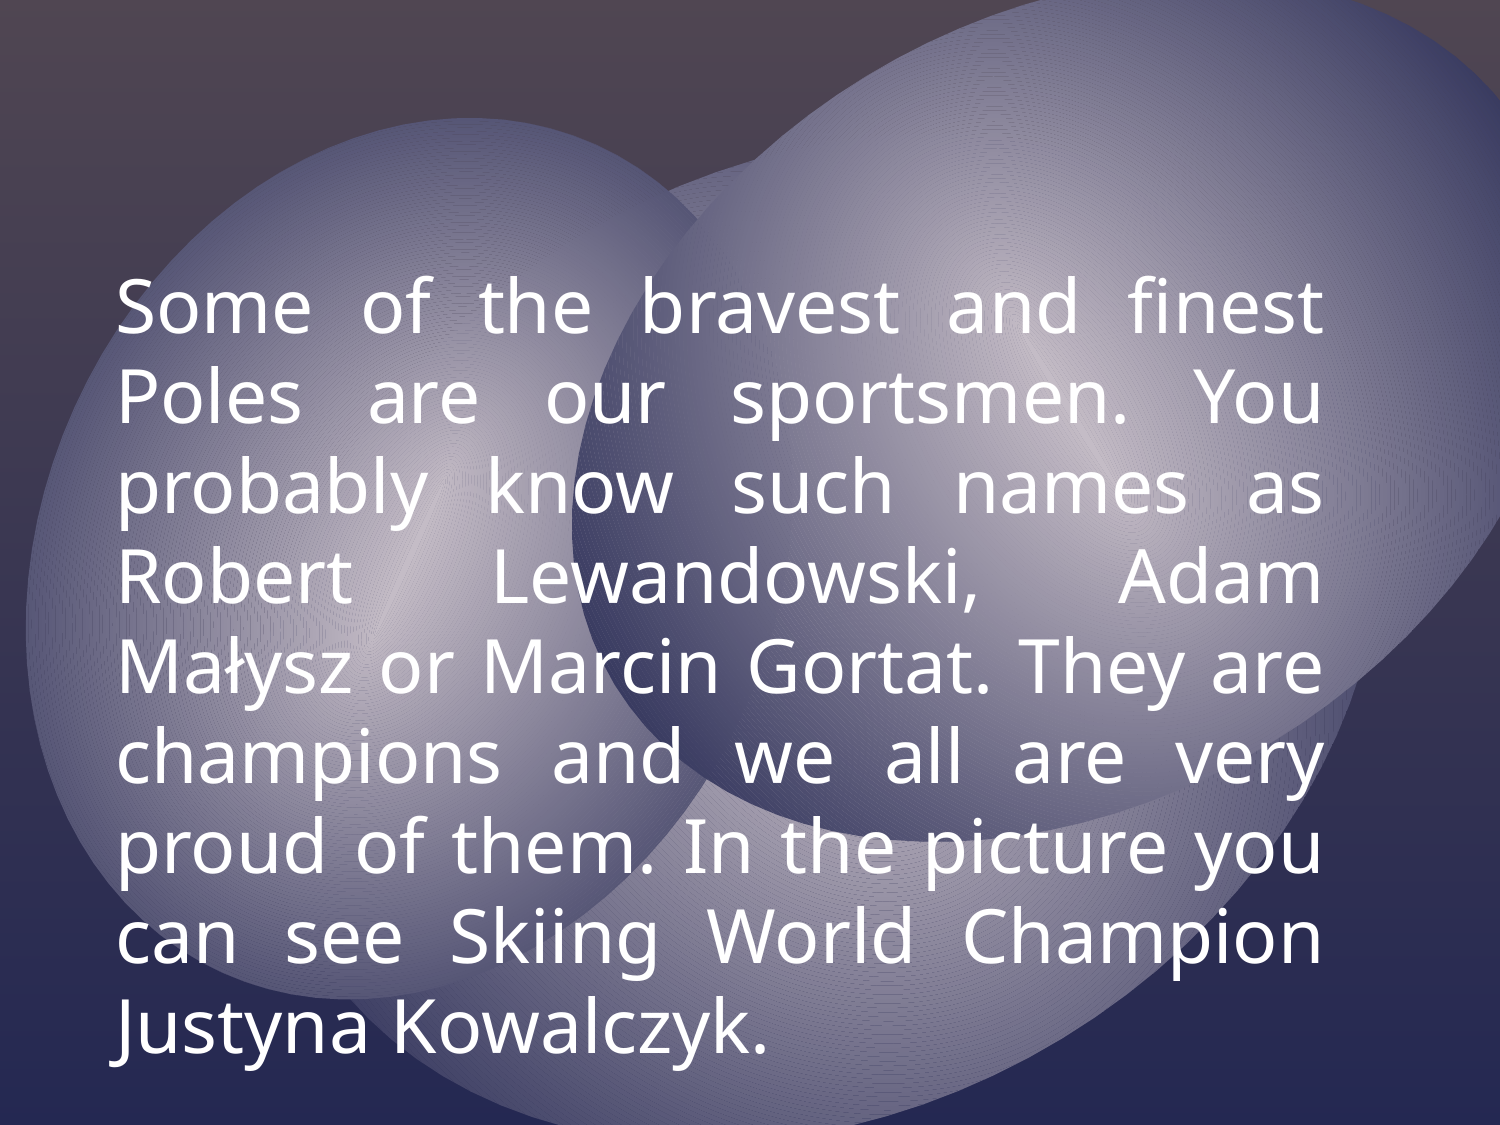

Some of the bravest and finest Poles are our sportsmen. You probably know such names as Robert Lewandowski, Adam Małysz or Marcin Gortat. They are champions and we all are very proud of them. In the picture you can see Skiing World Champion Justyna Kowalczyk.